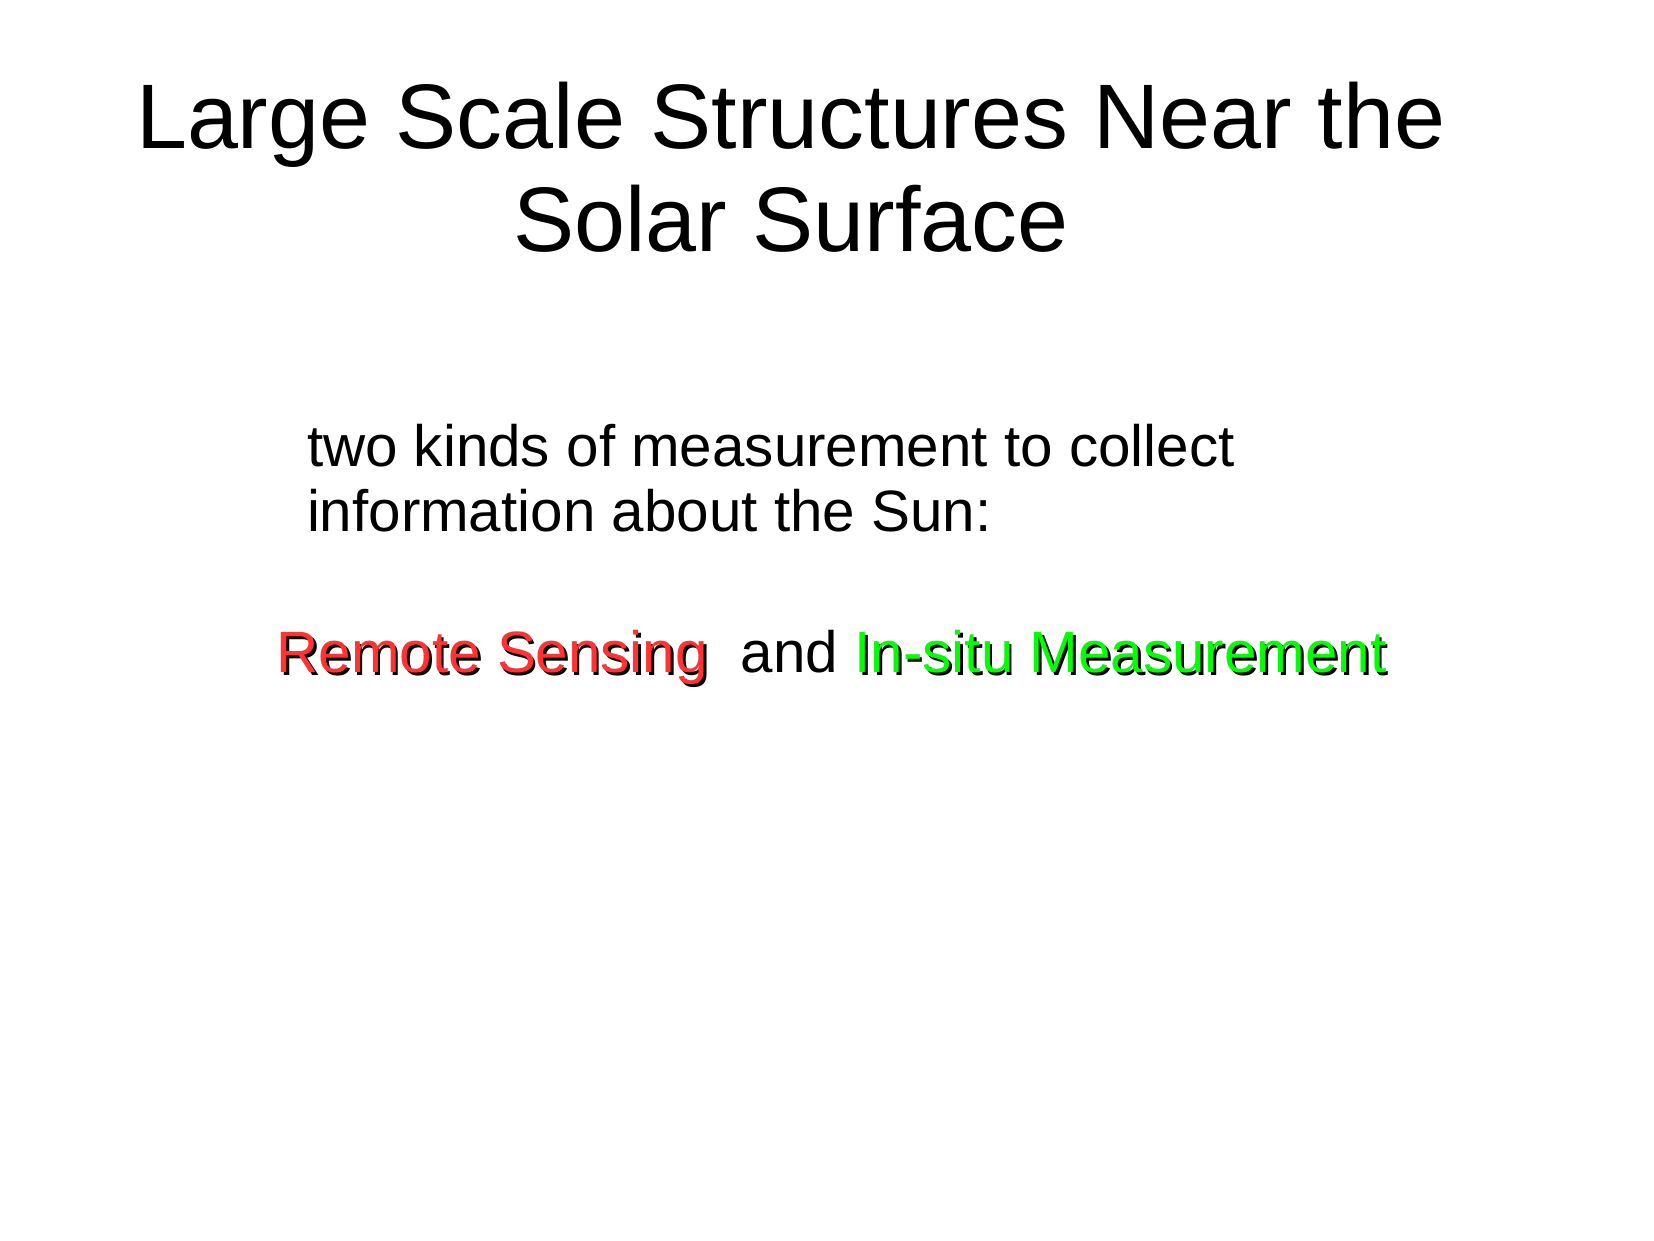

# Large Scale Structures Near the Solar Surface
two kinds of measurement to collect information about the Sun:
Remote Sensing and In-situ Measurement